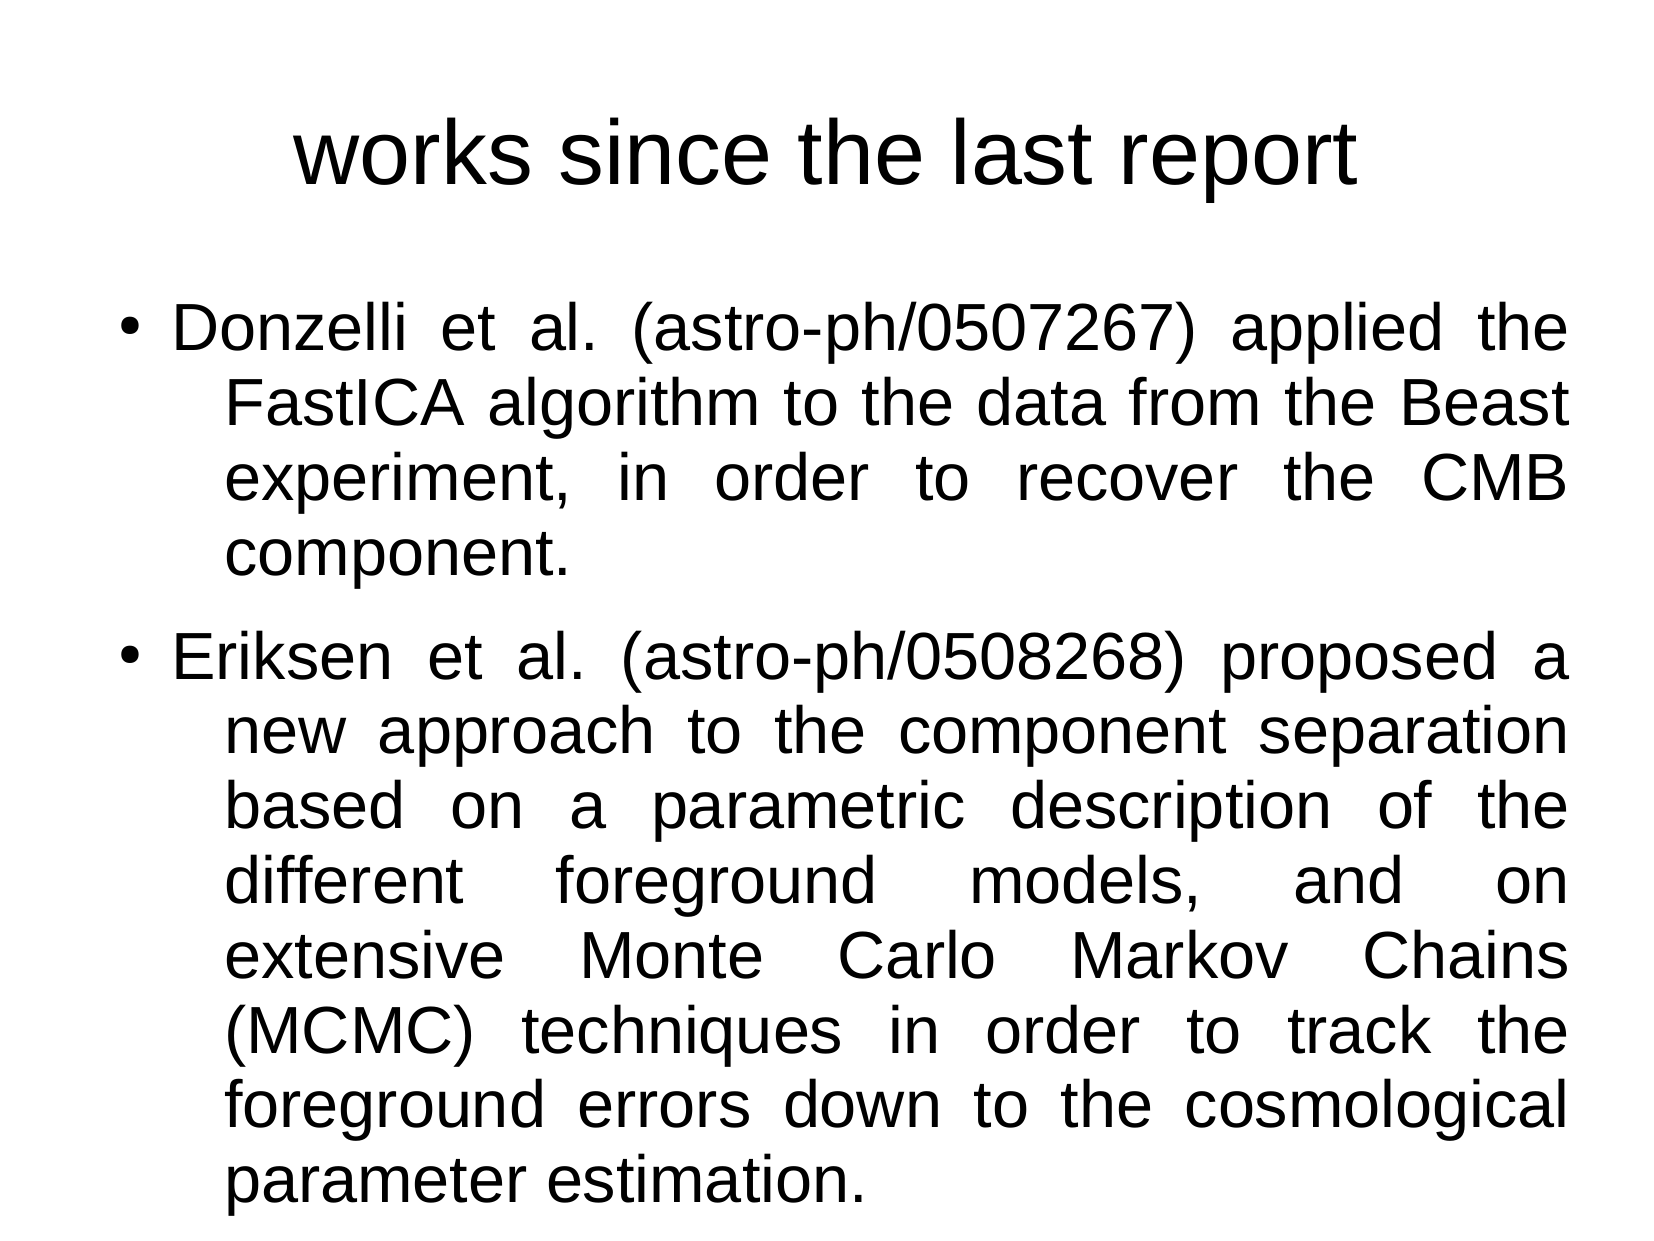

# works since the last report
Donzelli et al. (astro-ph/0507267) applied the FastICA algorithm to the data from the Beast experiment, in order to recover the CMB component.
Eriksen et al. (astro-ph/0508268) proposed a new approach to the component separation based on a parametric description of the different foreground models, and on extensive Monte Carlo Markov Chains (MCMC) techniques in order to track the foreground errors down to the cosmological parameter estimation.